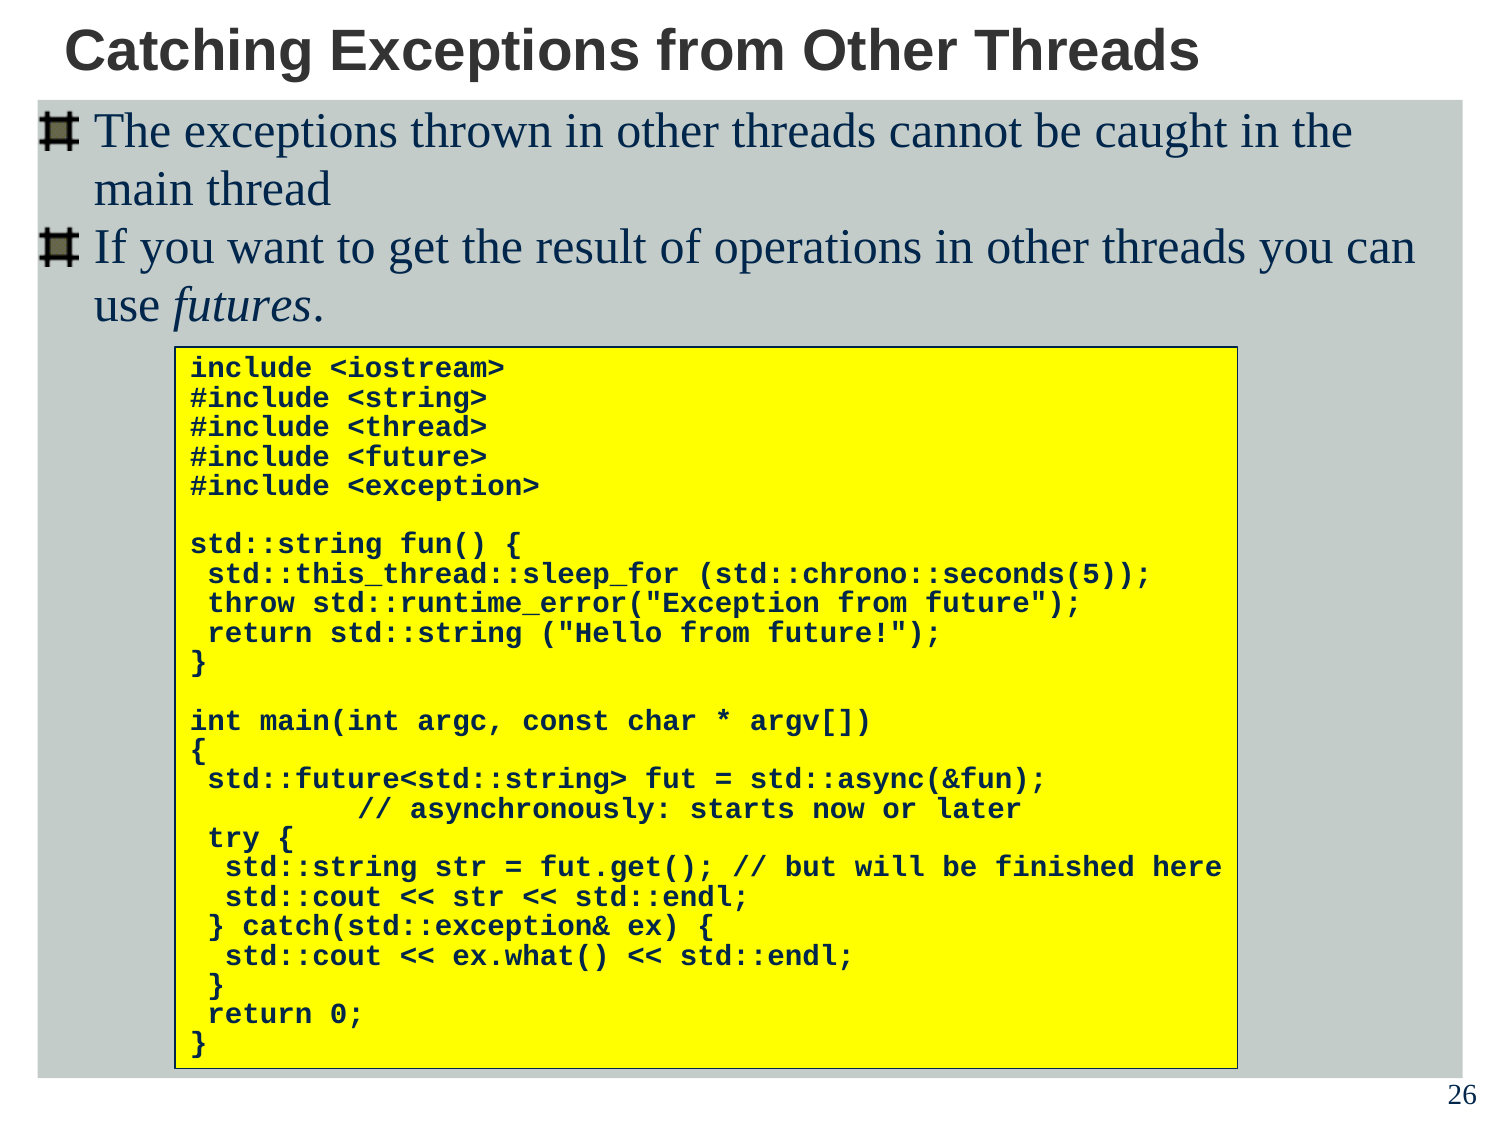

# Catching Exceptions from Other Threads
The exceptions thrown in other threads cannot be caught in the main thread
If you want to get the result of operations in other threads you can use futures.
include <iostream>
#include <string>
#include <thread>
#include <future>
#include <exception>
std::string fun() {
 std::this_thread::sleep_for (std::chrono::seconds(5));
 throw std::runtime_error("Exception from future");
 return std::string ("Hello from future!");
}
int main(int argc, const char * argv[])
{
 std::future<std::string> fut = std::async(&fun);
	 // asynchronously: starts now or later
 try {
 std::string str = fut.get(); // but will be finished here
 std::cout << str << std::endl;
 } catch(std::exception& ex) {
 std::cout << ex.what() << std::endl;
 }
 return 0;
}